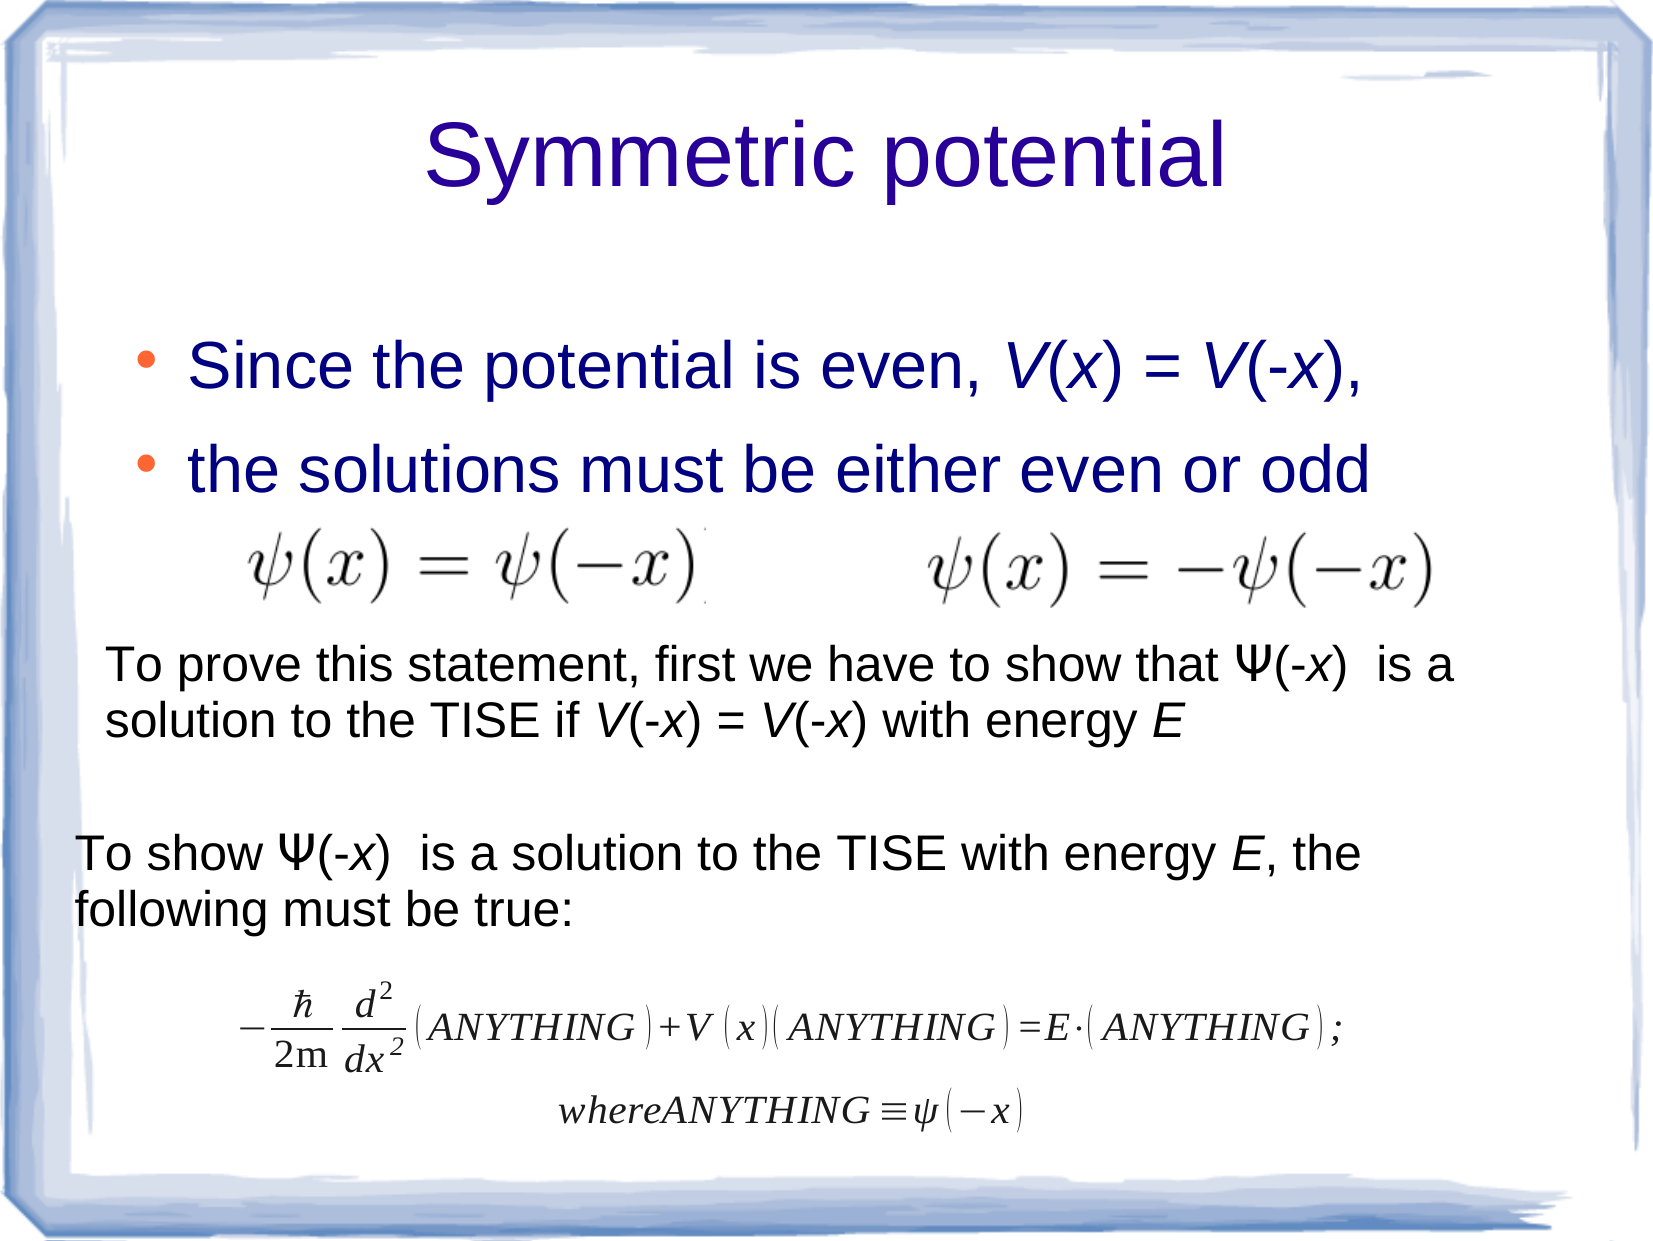

# Symmetric potential
Since the potential is even, V(x) = V(-x),
the solutions must be either even or odd
To prove this statement, first we have to show that Ψ(-x) is a solution to the TISE if V(-x) = V(-x) with energy E
To show Ψ(-x) is a solution to the TISE with energy E, the following must be true: